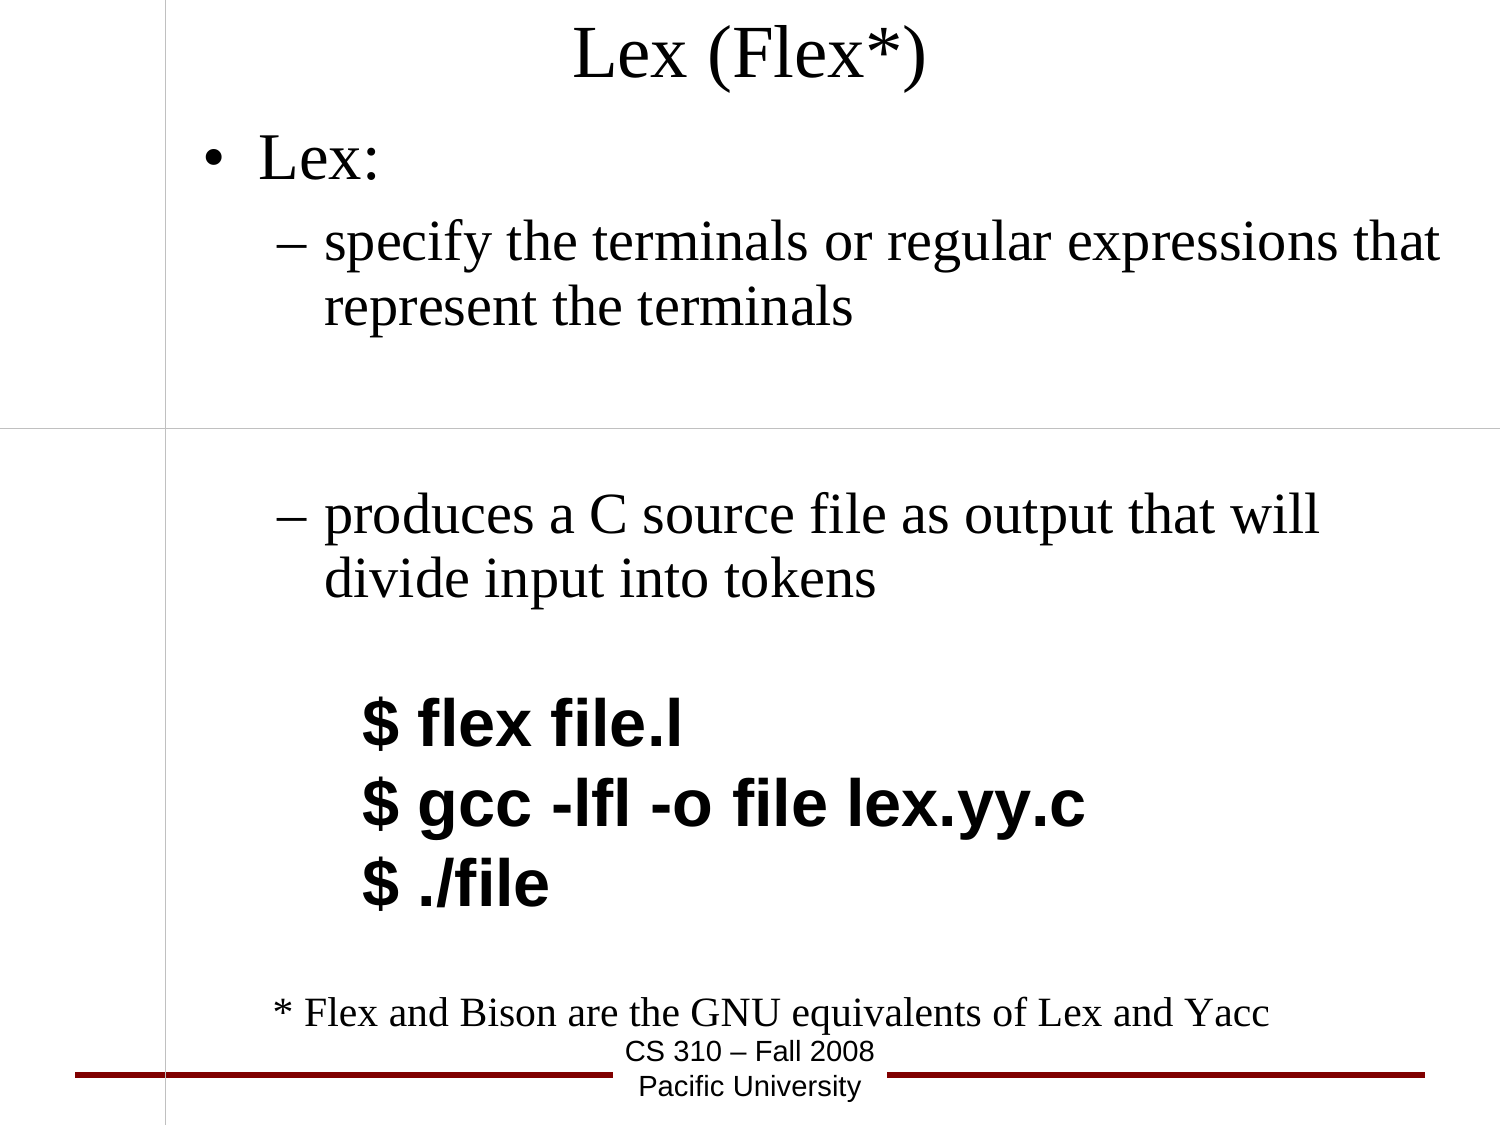

# Lex (Flex*)
Lex:
specify the terminals or regular expressions that represent the terminals
produces a C source file as output that will divide input into tokens
$ flex file.l
$ gcc -lfl -o file lex.yy.c
$ ./file
* Flex and Bison are the GNU equivalents of Lex and Yacc